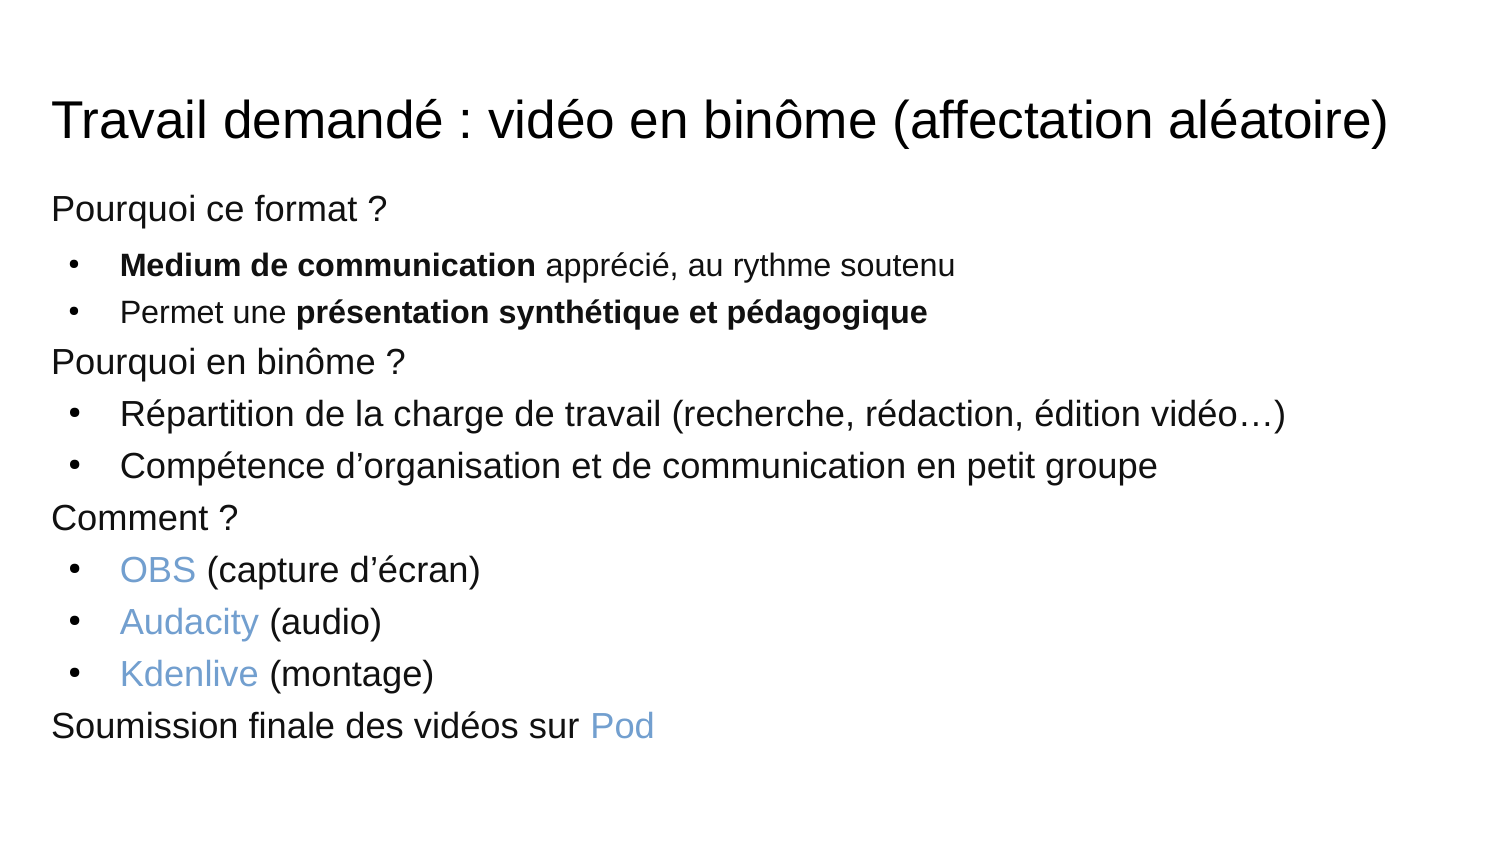

# Travail demandé : vidéo en binôme (affectation aléatoire)
Pourquoi ce format ?
Medium de communication apprécié, au rythme soutenu
Permet une présentation synthétique et pédagogique
Pourquoi en binôme ?
Répartition de la charge de travail (recherche, rédaction, édition vidéo…)
Compétence d’organisation et de communication en petit groupe
Comment ?
OBS (capture d’écran)
Audacity (audio)
Kdenlive (montage)
Soumission finale des vidéos sur Pod